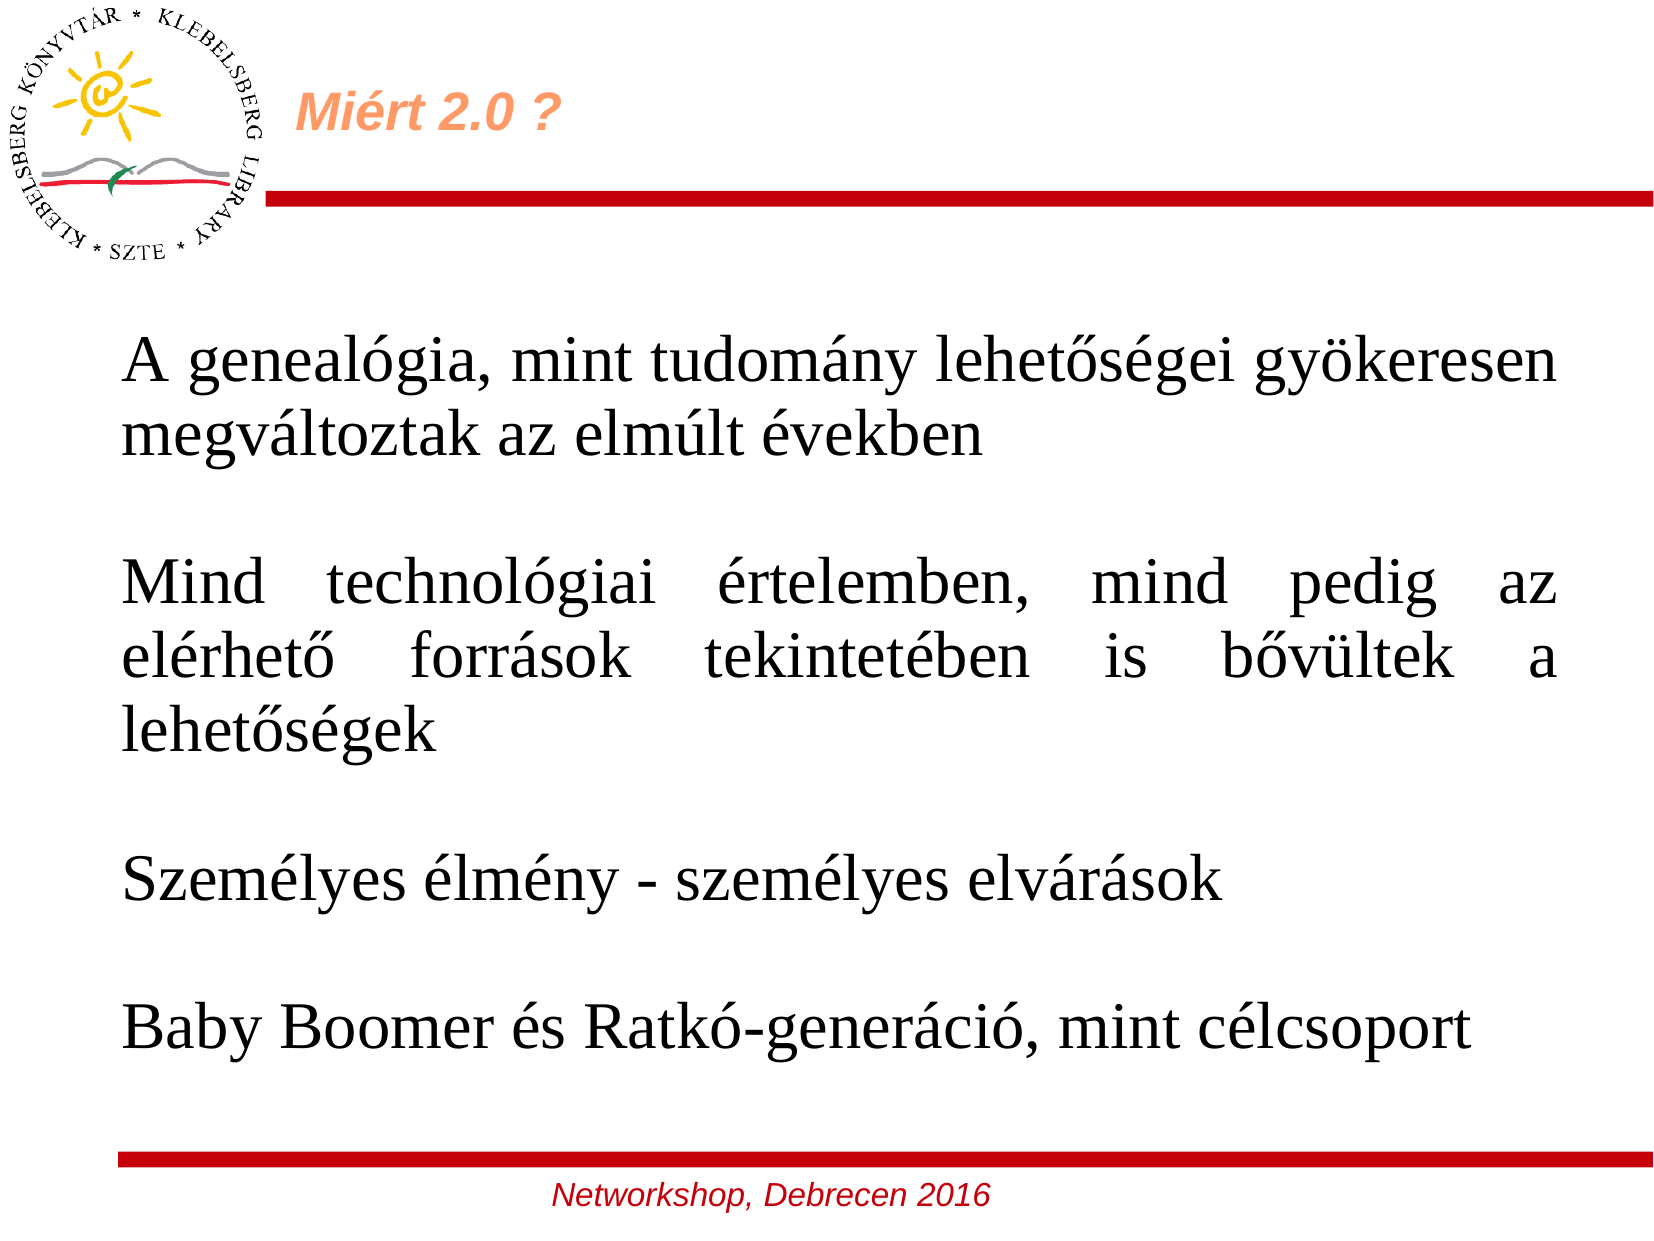

# Miért 2.0 ?
A genealógia, mint tudomány lehetőségei gyökeresen megváltoztak az elmúlt években
Mind technológiai értelemben, mind pedig az elérhető források tekintetében is bővültek a lehetőségek
Személyes élmény - személyes elvárások
Baby Boomer és Ratkó-generáció, mint célcsoport